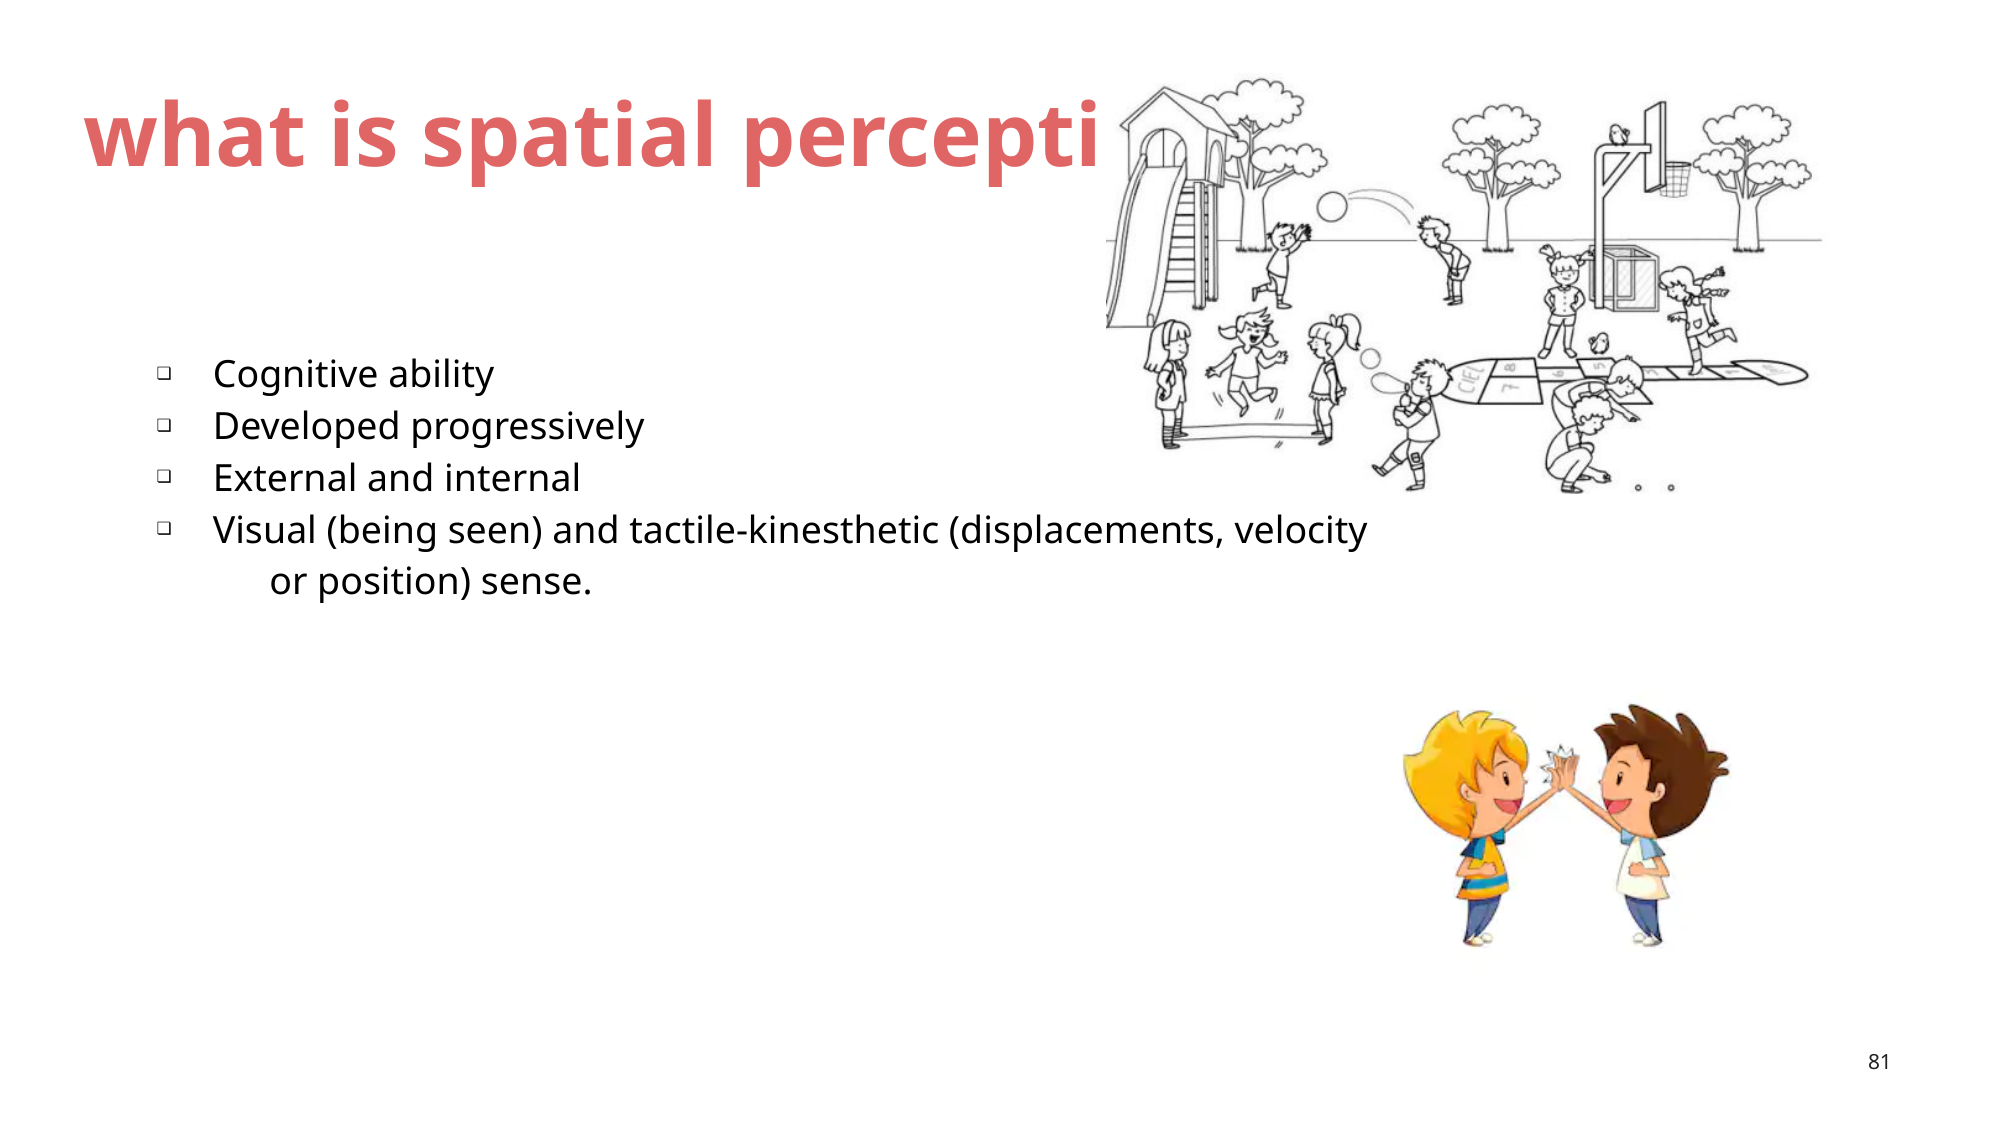

what is spatial perception?
Cognitive ability
Developed progressively
External and internal
Visual (being seen) and tactile-kinesthetic (displacements, velocity or position) sense.